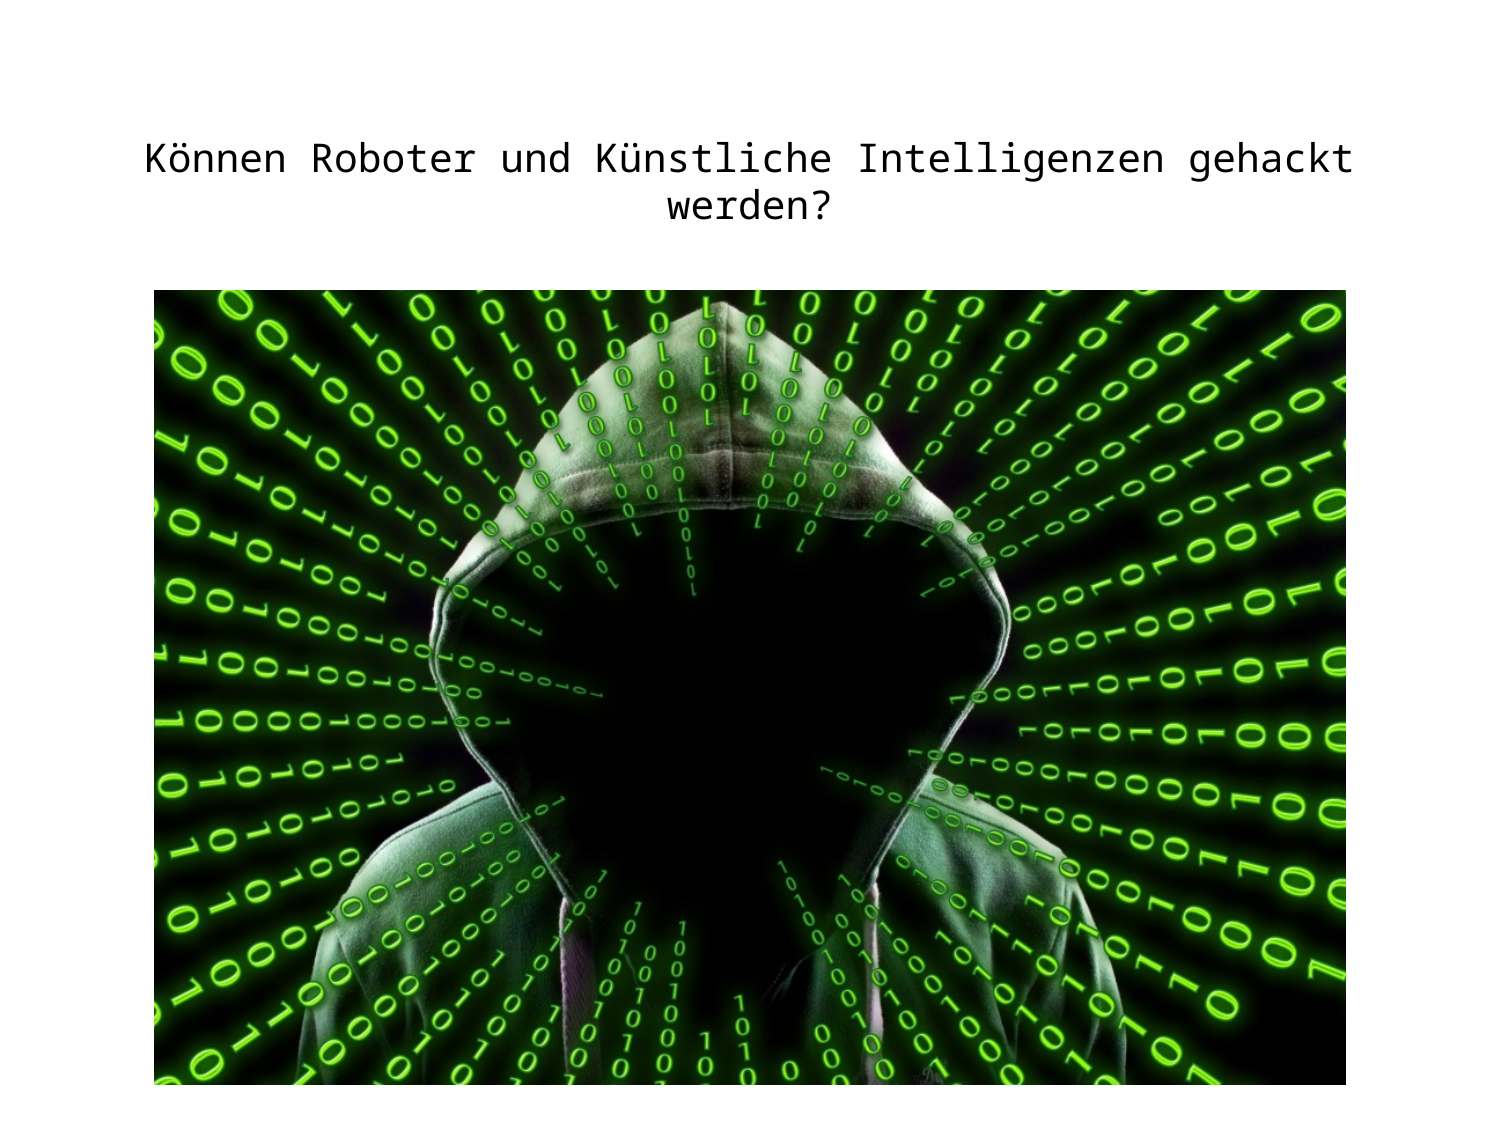

# Können Roboter und Künstliche Intelligenzen gehackt werden?